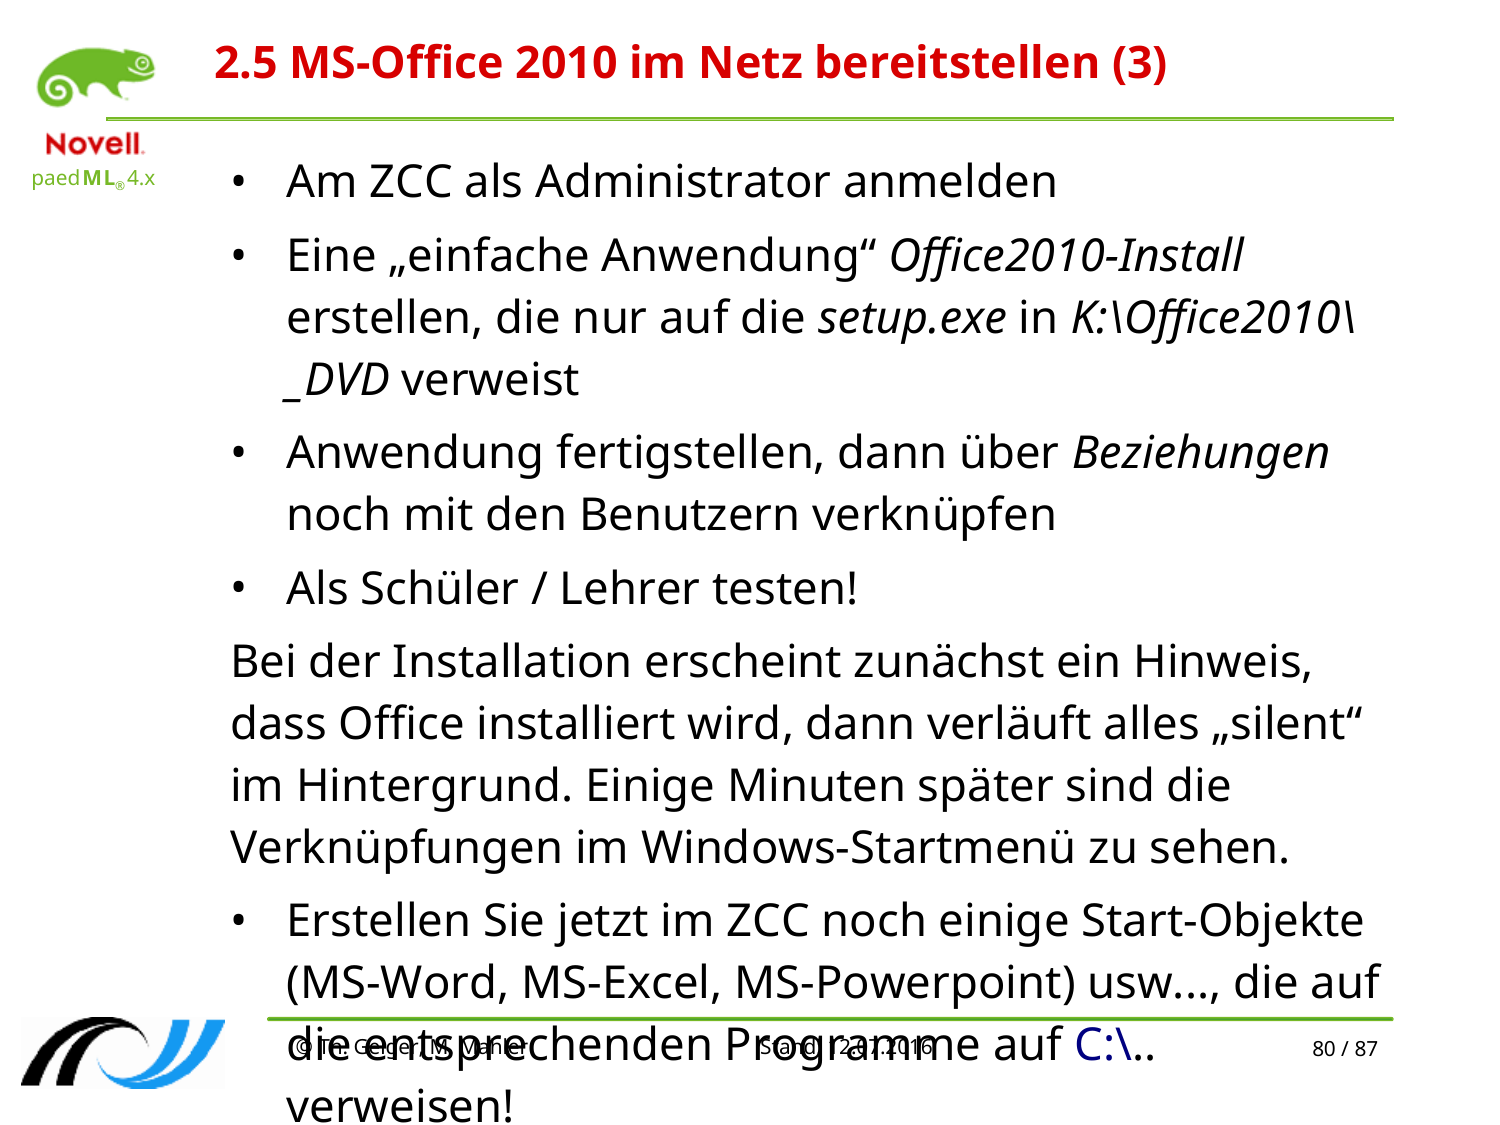

# 2.5 MS-Office 2010 im Netz bereitstellen (3)
Am ZCC als Administrator anmelden
Eine „einfache Anwendung“ Office2010-Install erstellen, die nur auf die setup.exe in K:\Office2010\_DVD verweist
Anwendung fertigstellen, dann über Beziehungen noch mit den Benutzern verknüpfen
Als Schüler / Lehrer testen!
Bei der Installation erscheint zunächst ein Hinweis, dass Office installiert wird, dann verläuft alles „silent“ im Hintergrund. Einige Minuten später sind die Verknüpfungen im Windows-Startmenü zu sehen.
Erstellen Sie jetzt im ZCC noch einige Start-Objekte (MS-Word, MS-Excel, MS-Powerpoint) usw..., die auf die entsprechenden Programme auf C:\.. verweisen!
© Th. Geiger, M. Mahler
12.07.2016
80